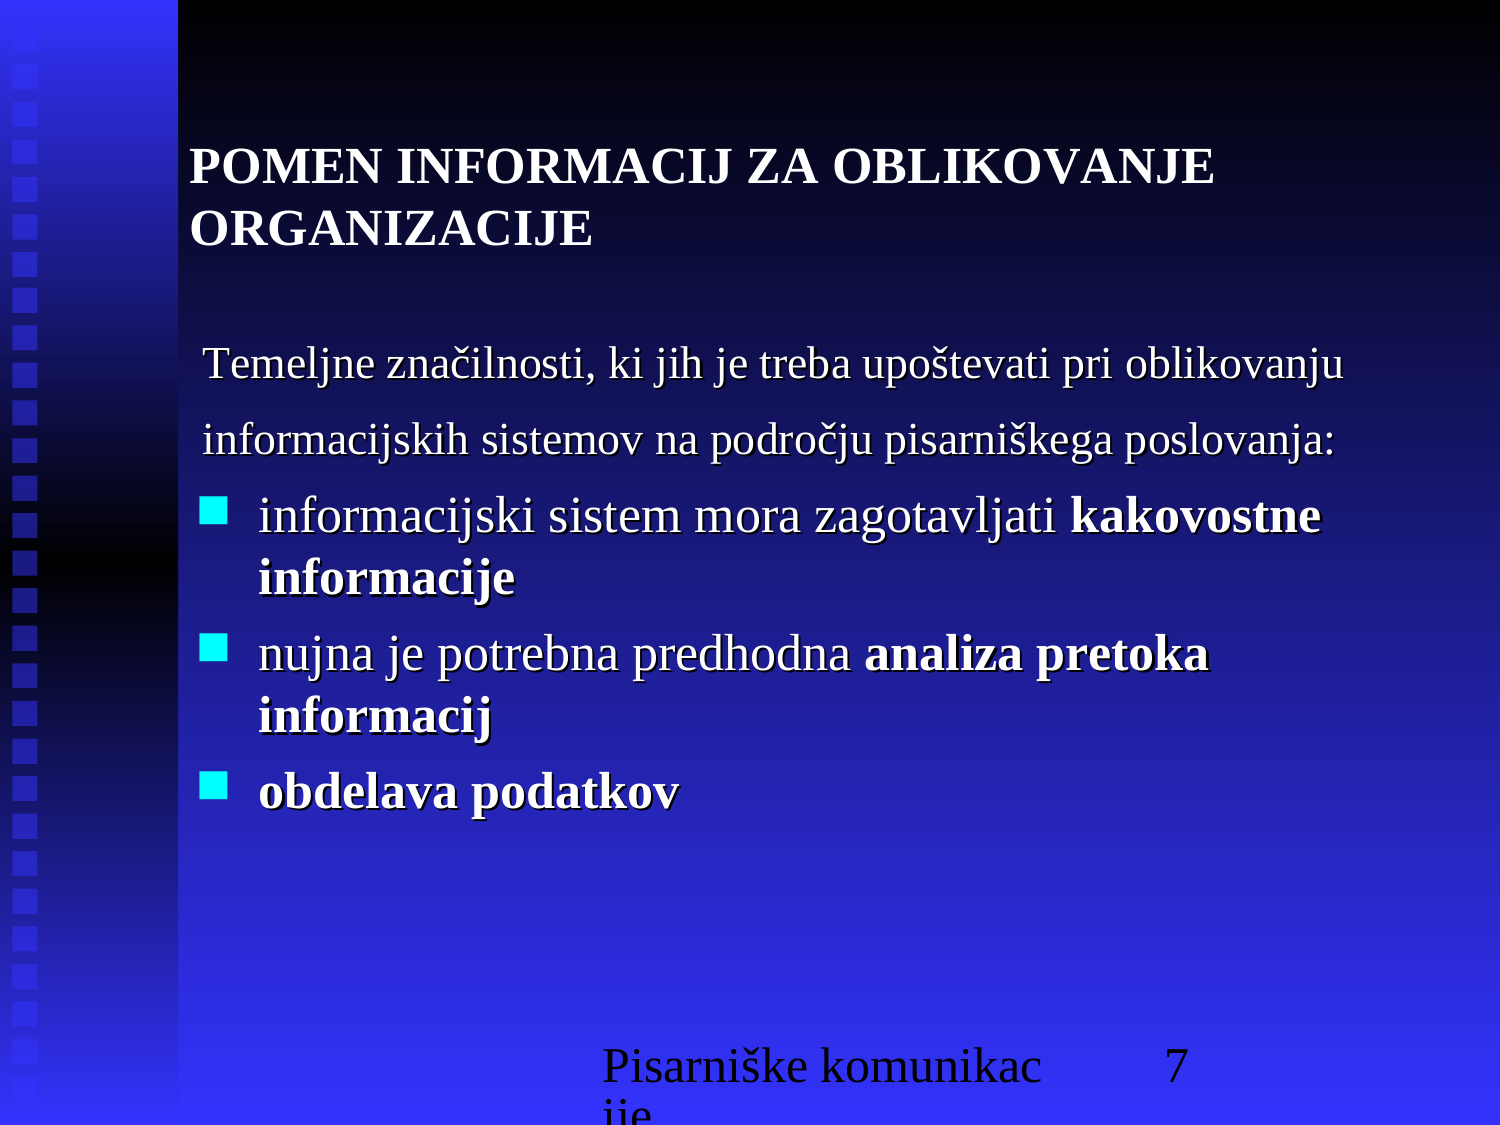

# POMEN INFORMACIJ ZA OBLIKOVANJE ORGANIZACIJE
Temeljne značilnosti, ki jih je treba upoštevati pri oblikovanju
informacijskih sistemov na področju pisarniškega poslovanja:
informacijski sistem mora zagotavljati kakovostne informacije
nujna je potrebna predhodna analiza pretoka informacij
obdelava podatkov
Pisarniške komunikacije
7